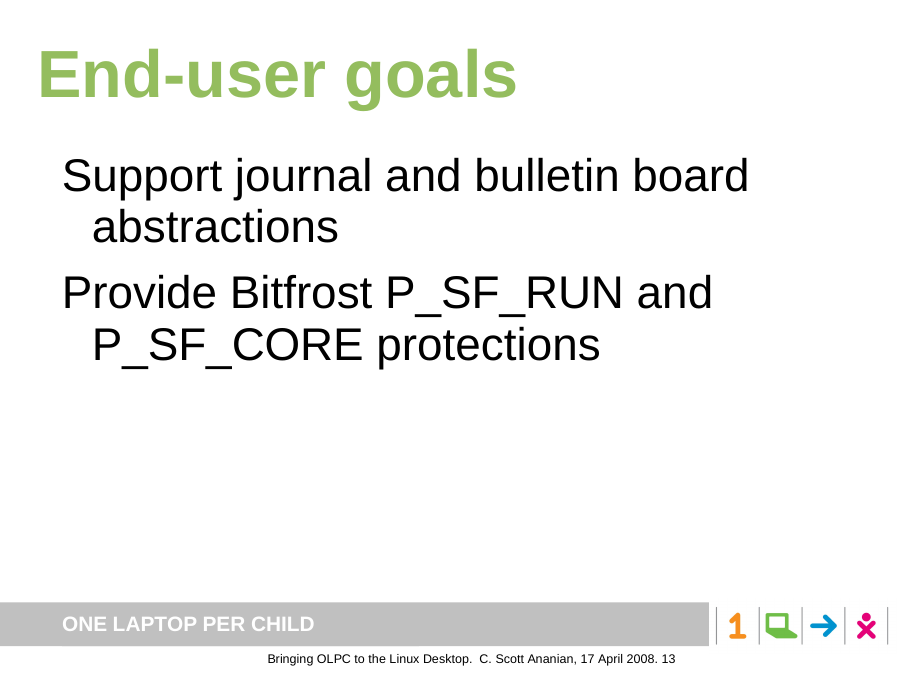

# End-user goals
Support journal and bulletin board abstractions
Provide Bitfrost P_SF_RUN and P_SF_CORE protections